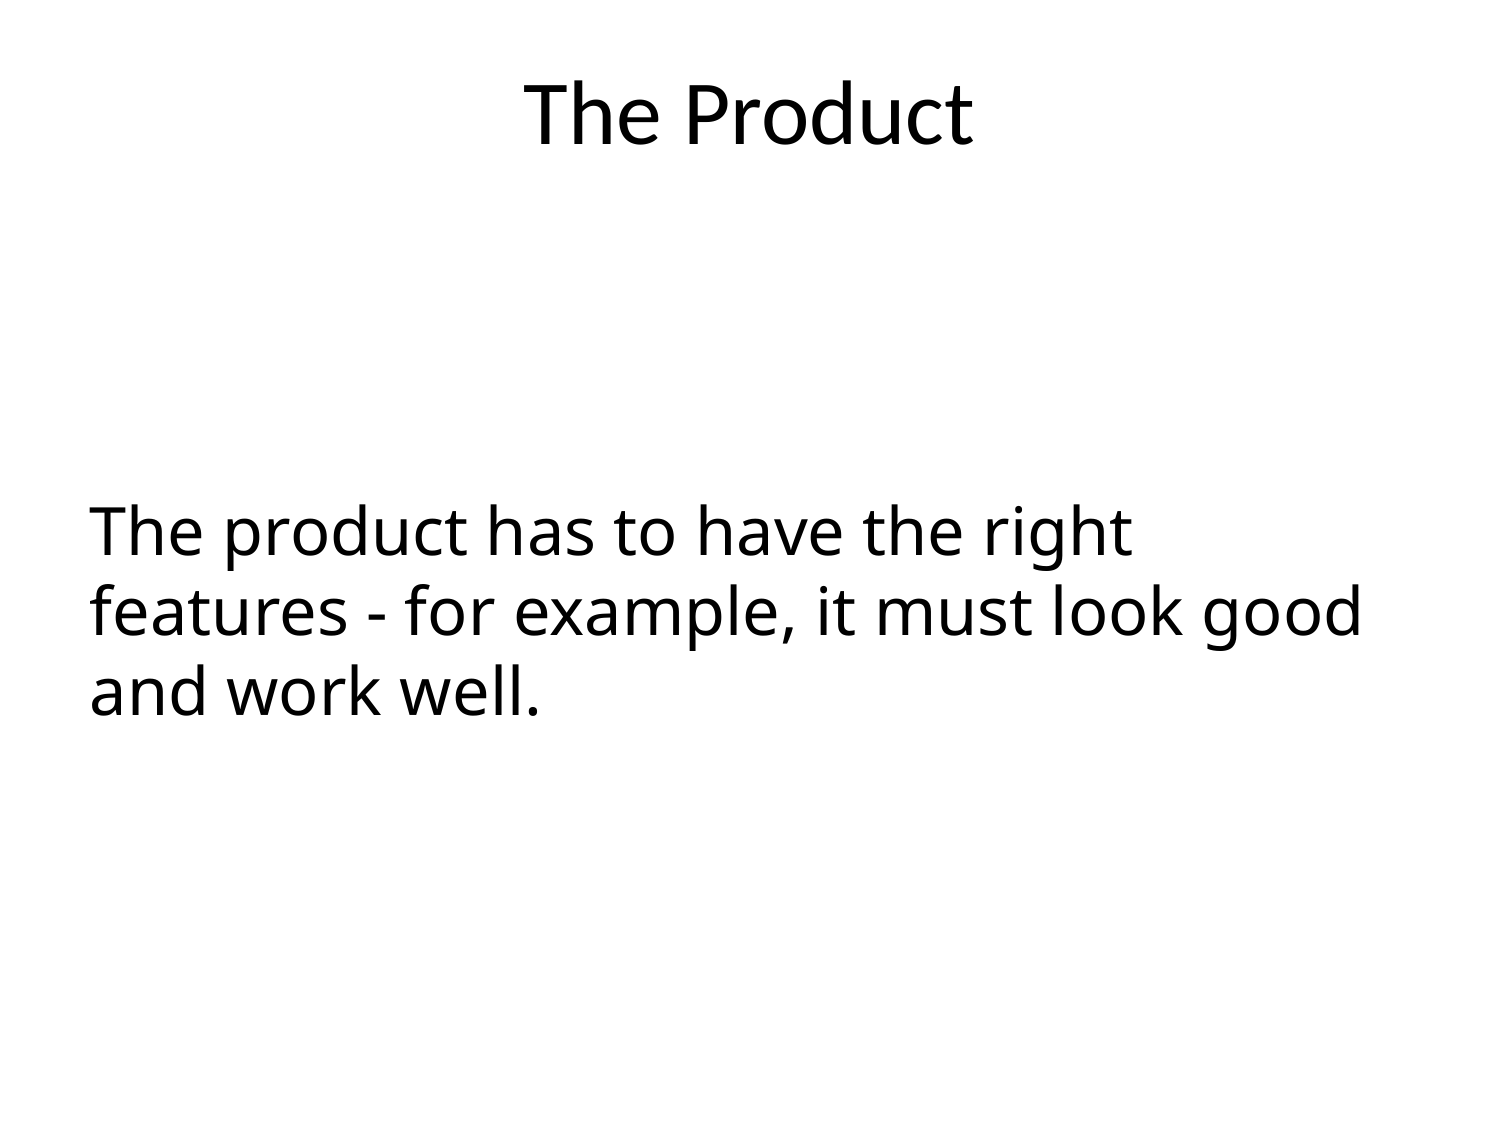

# The Product
The product has to have the right features - for example, it must look good and work well.